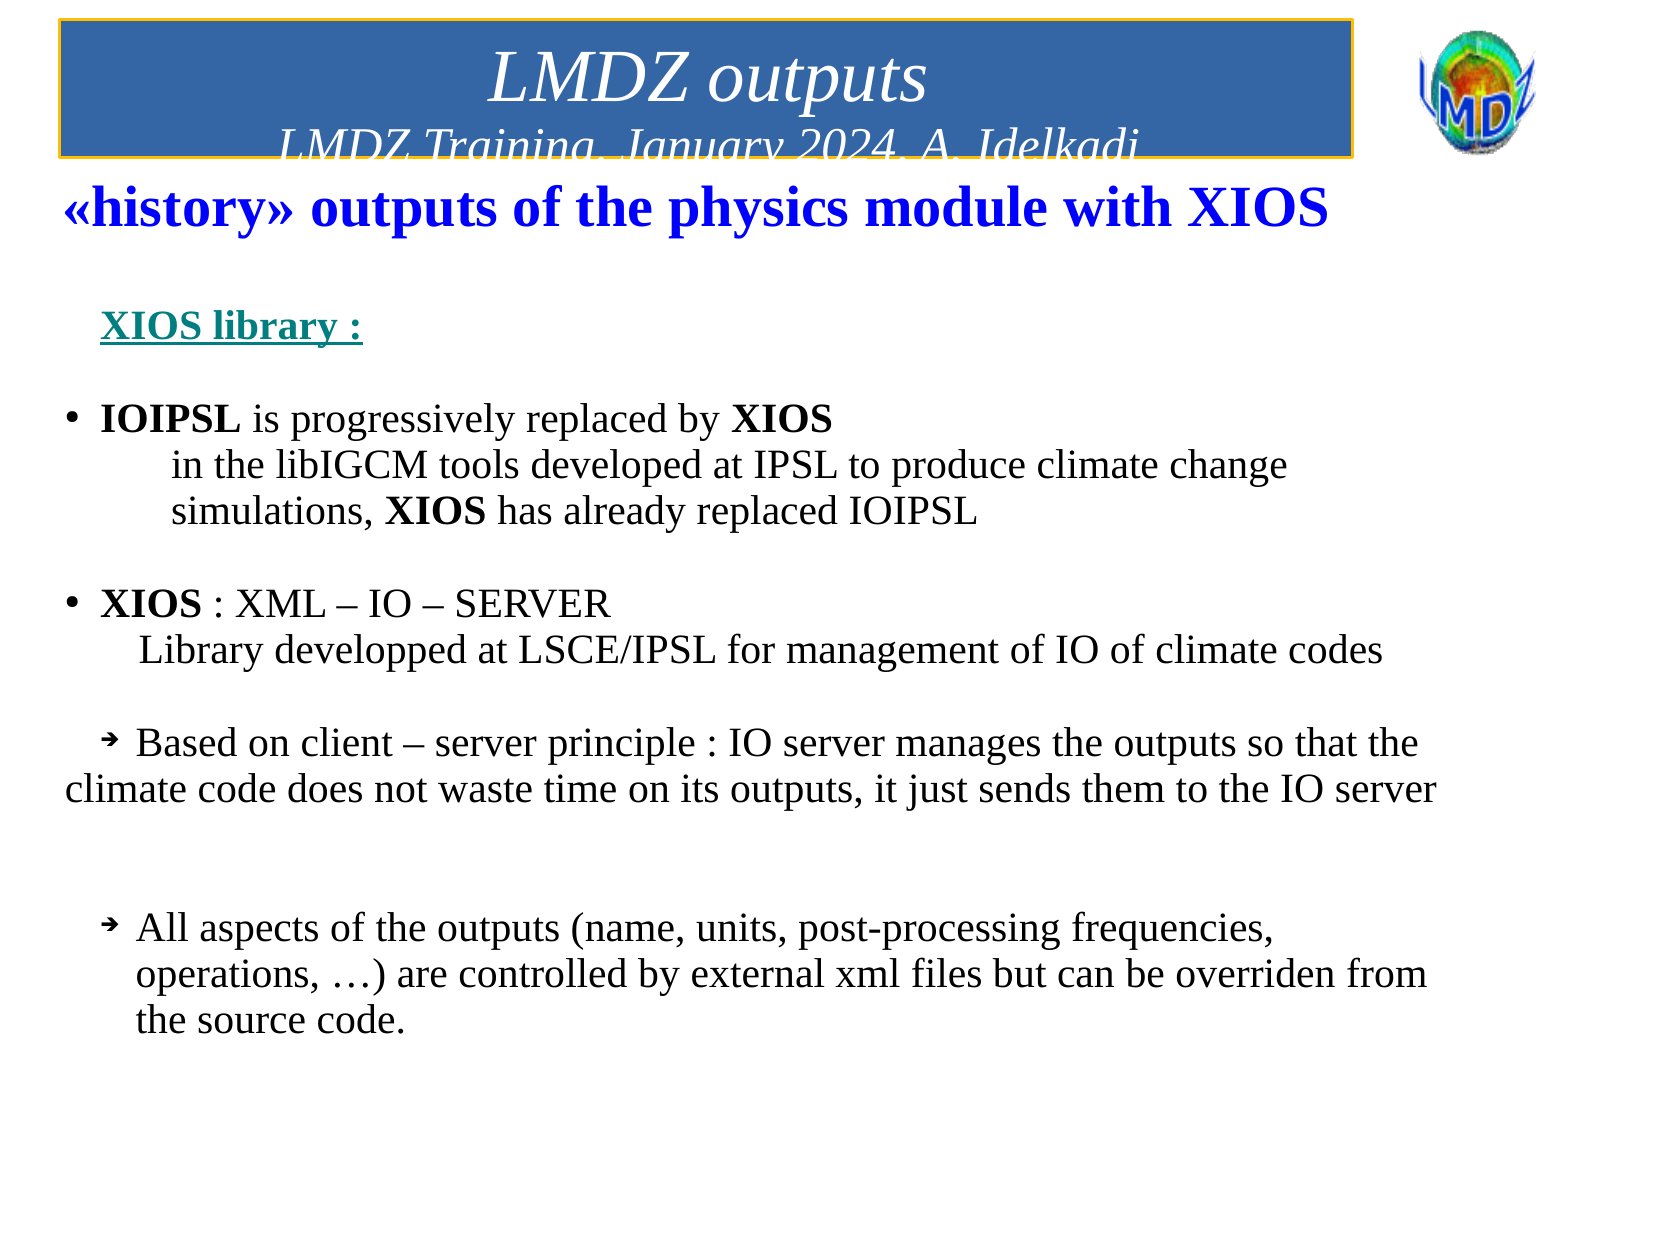

LMDZ outputs
LMDZ Training, January 2024, A. Idelkadi
«history» outputs of the physics module with XIOS
XIOS library :
IOIPSL is progressively replaced by XIOS
in the libIGCM tools developed at IPSL to produce climate change simulations, XIOS has already replaced IOIPSL
XIOS : XML – IO – SERVER
	Library developped at LSCE/IPSL for management of IO of climate codes
Based on client – server principle : IO server manages the outputs so that the
climate code does not waste time on its outputs, it just sends them to the IO server
All aspects of the outputs (name, units, post-processing frequencies, operations, …) are controlled by external xml files but can be overriden from the source code.